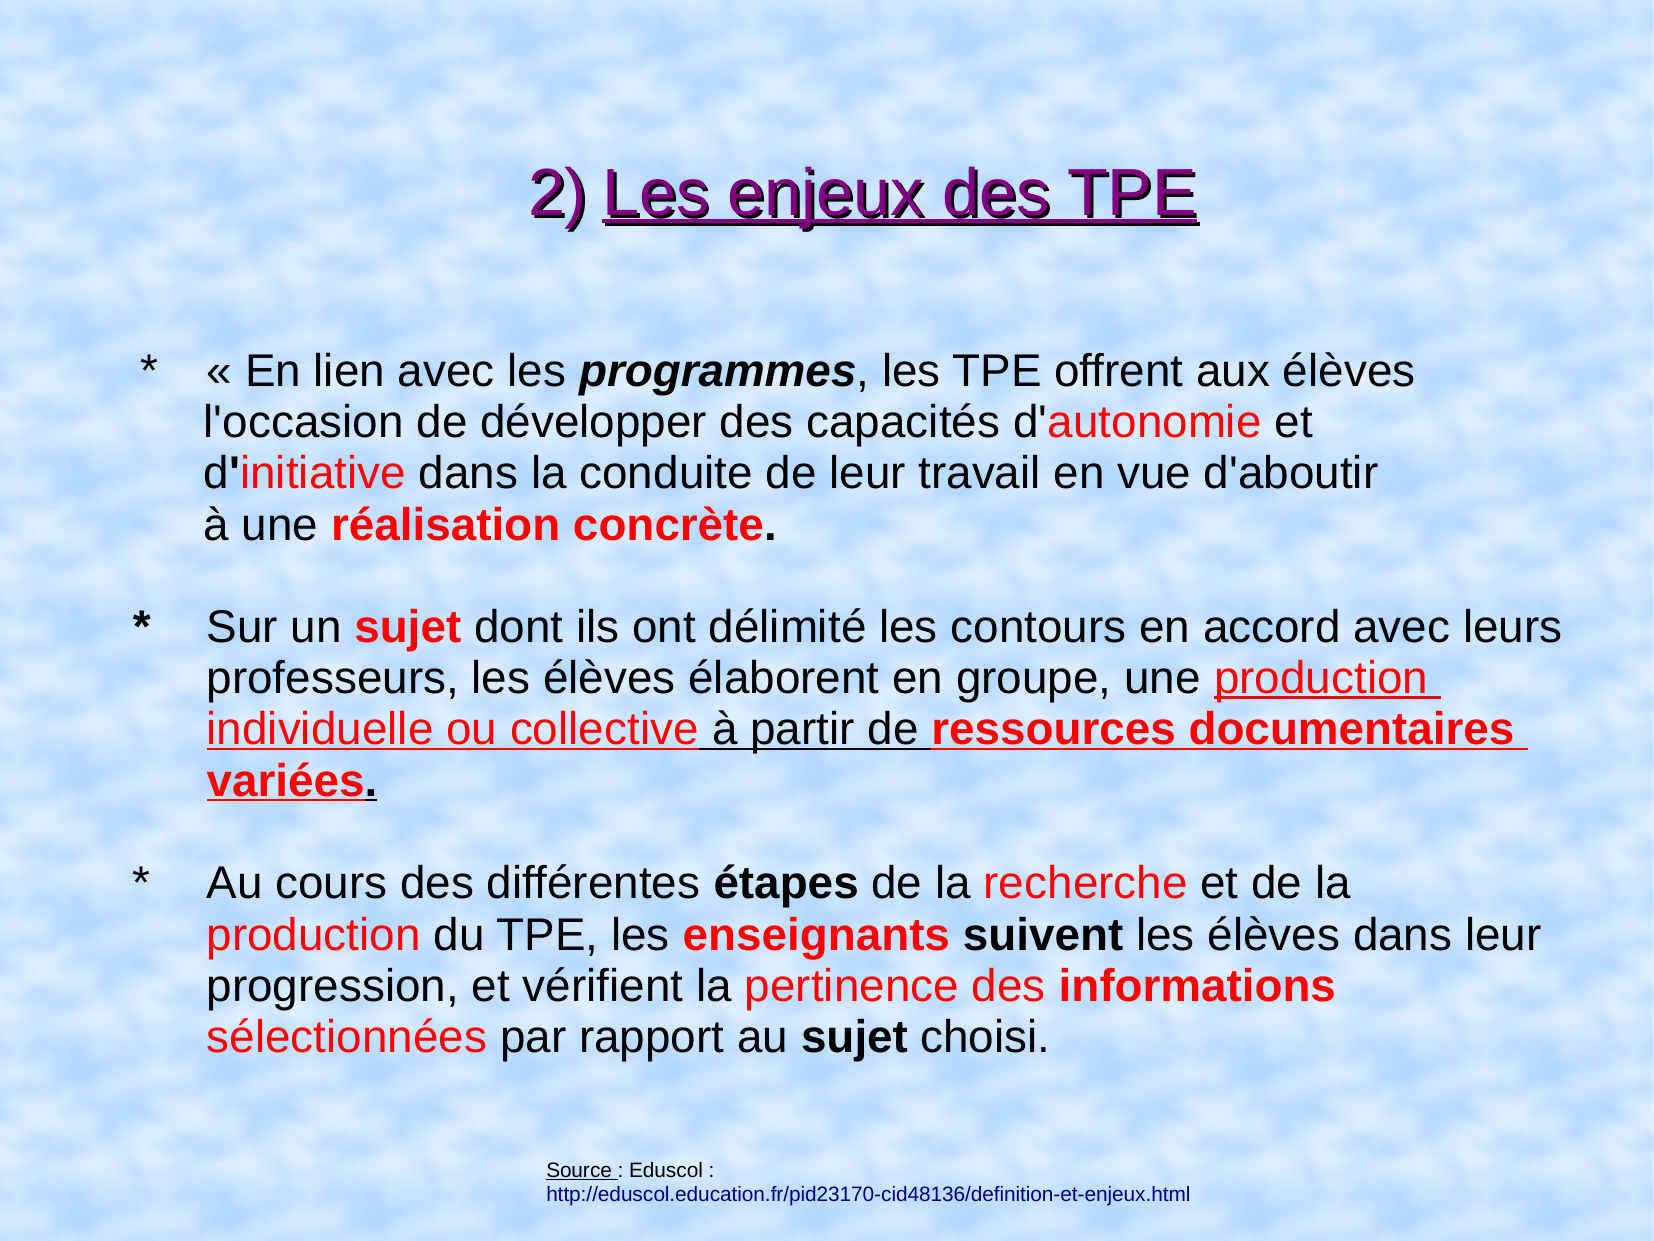

2)	Les enjeux des TPE
*	« En lien avec les programmes, les TPE offrent aux élèves
l'occasion de développer des capacités d'autonomie et
d'initiative dans la conduite de leur travail en vue d'aboutir
à une réalisation concrète.
*	Sur un sujet dont ils ont délimité les contours en accord avec leurs
	professeurs, les élèves élaborent en groupe, une production
	individuelle ou collective à partir de ressources documentaires
	variées.
*	Au cours des différentes étapes de la recherche et de la
	production du TPE, les enseignants suivent les élèves dans leur
	progression, et vérifient la pertinence des informations
	sélectionnées par rapport au sujet choisi.
Source : Eduscol : http://eduscol.education.fr/pid23170-cid48136/definition-et-enjeux.html